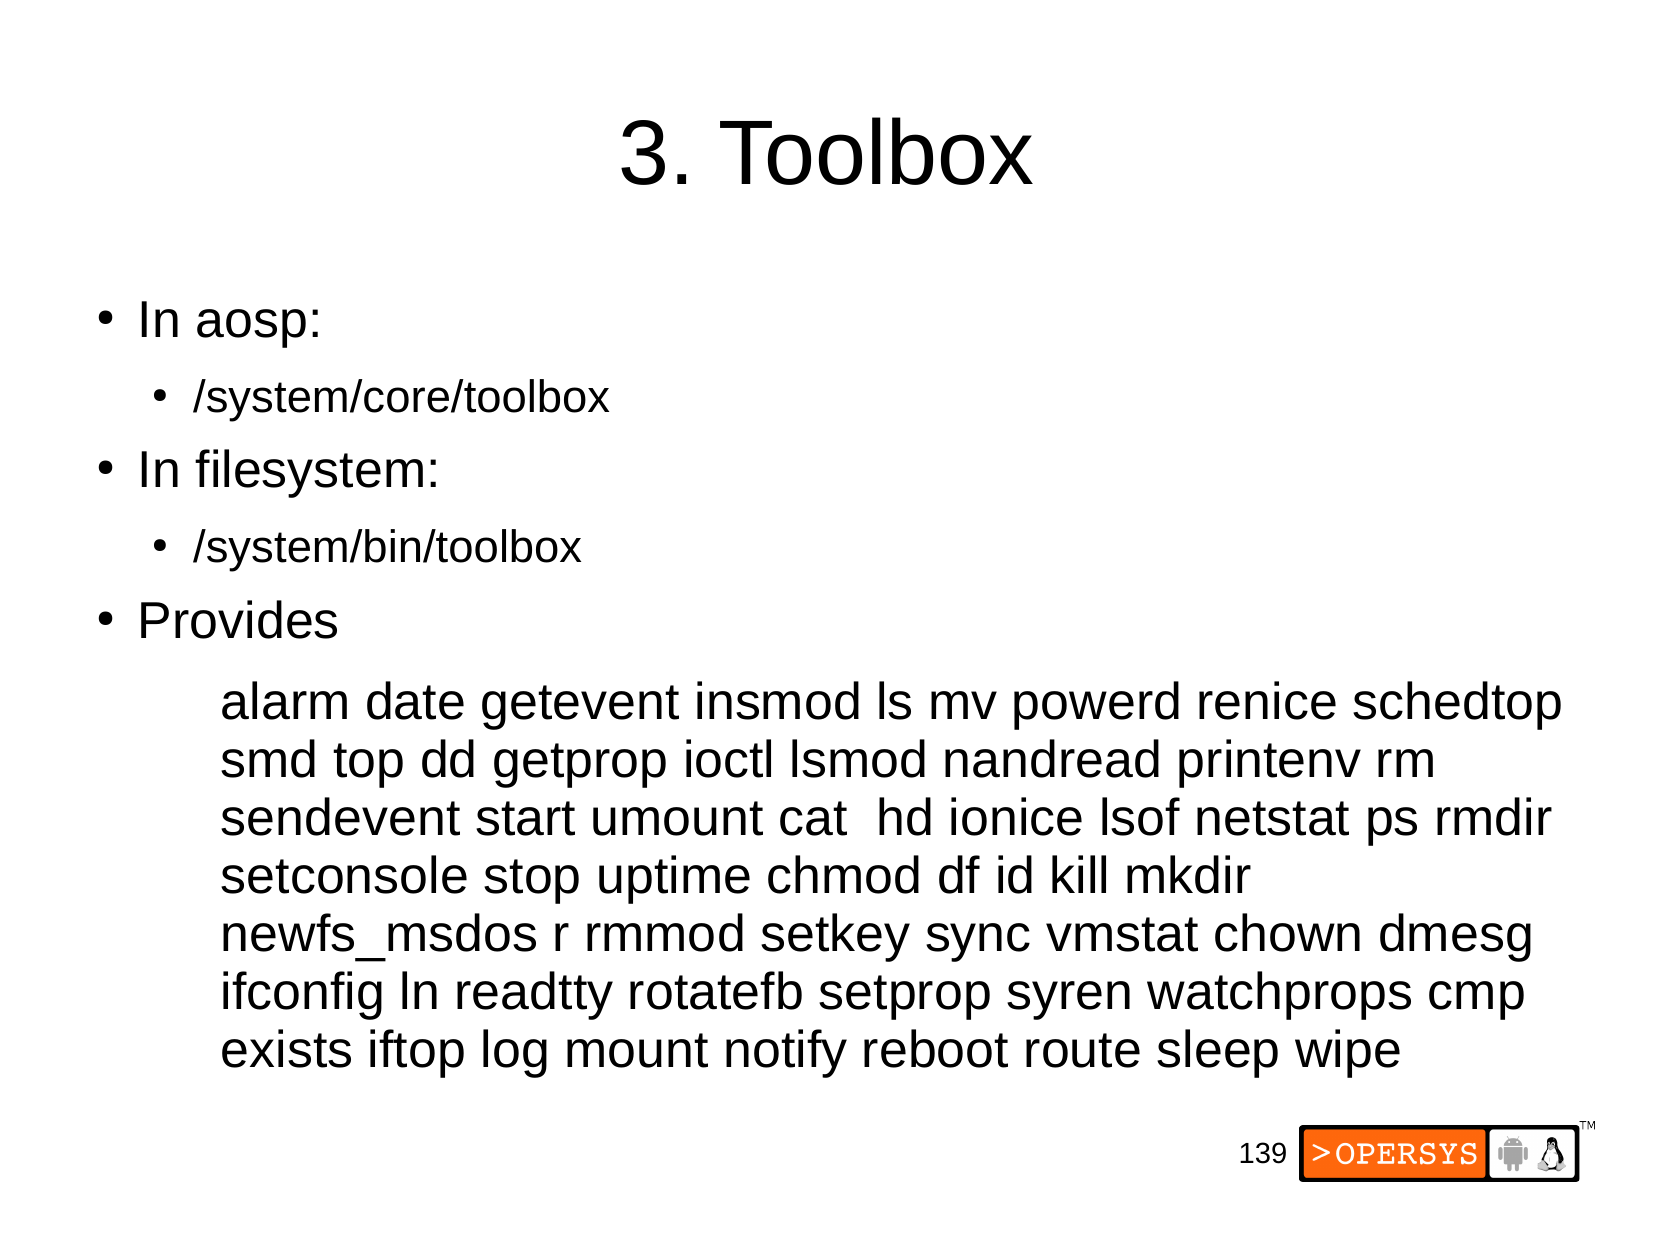

# 3. Toolbox
In aosp:
/system/core/toolbox
In filesystem:
/system/bin/toolbox
Provides
alarm date getevent insmod ls mv powerd renice schedtop smd top dd getprop ioctl lsmod nandread printenv rm sendevent start umount cat hd ionice lsof netstat ps rmdir setconsole stop uptime chmod df id kill mkdir newfs_msdos r rmmod setkey sync vmstat chown dmesg ifconfig ln readtty rotatefb setprop syren watchprops cmp exists iftop log mount notify reboot route sleep wipe